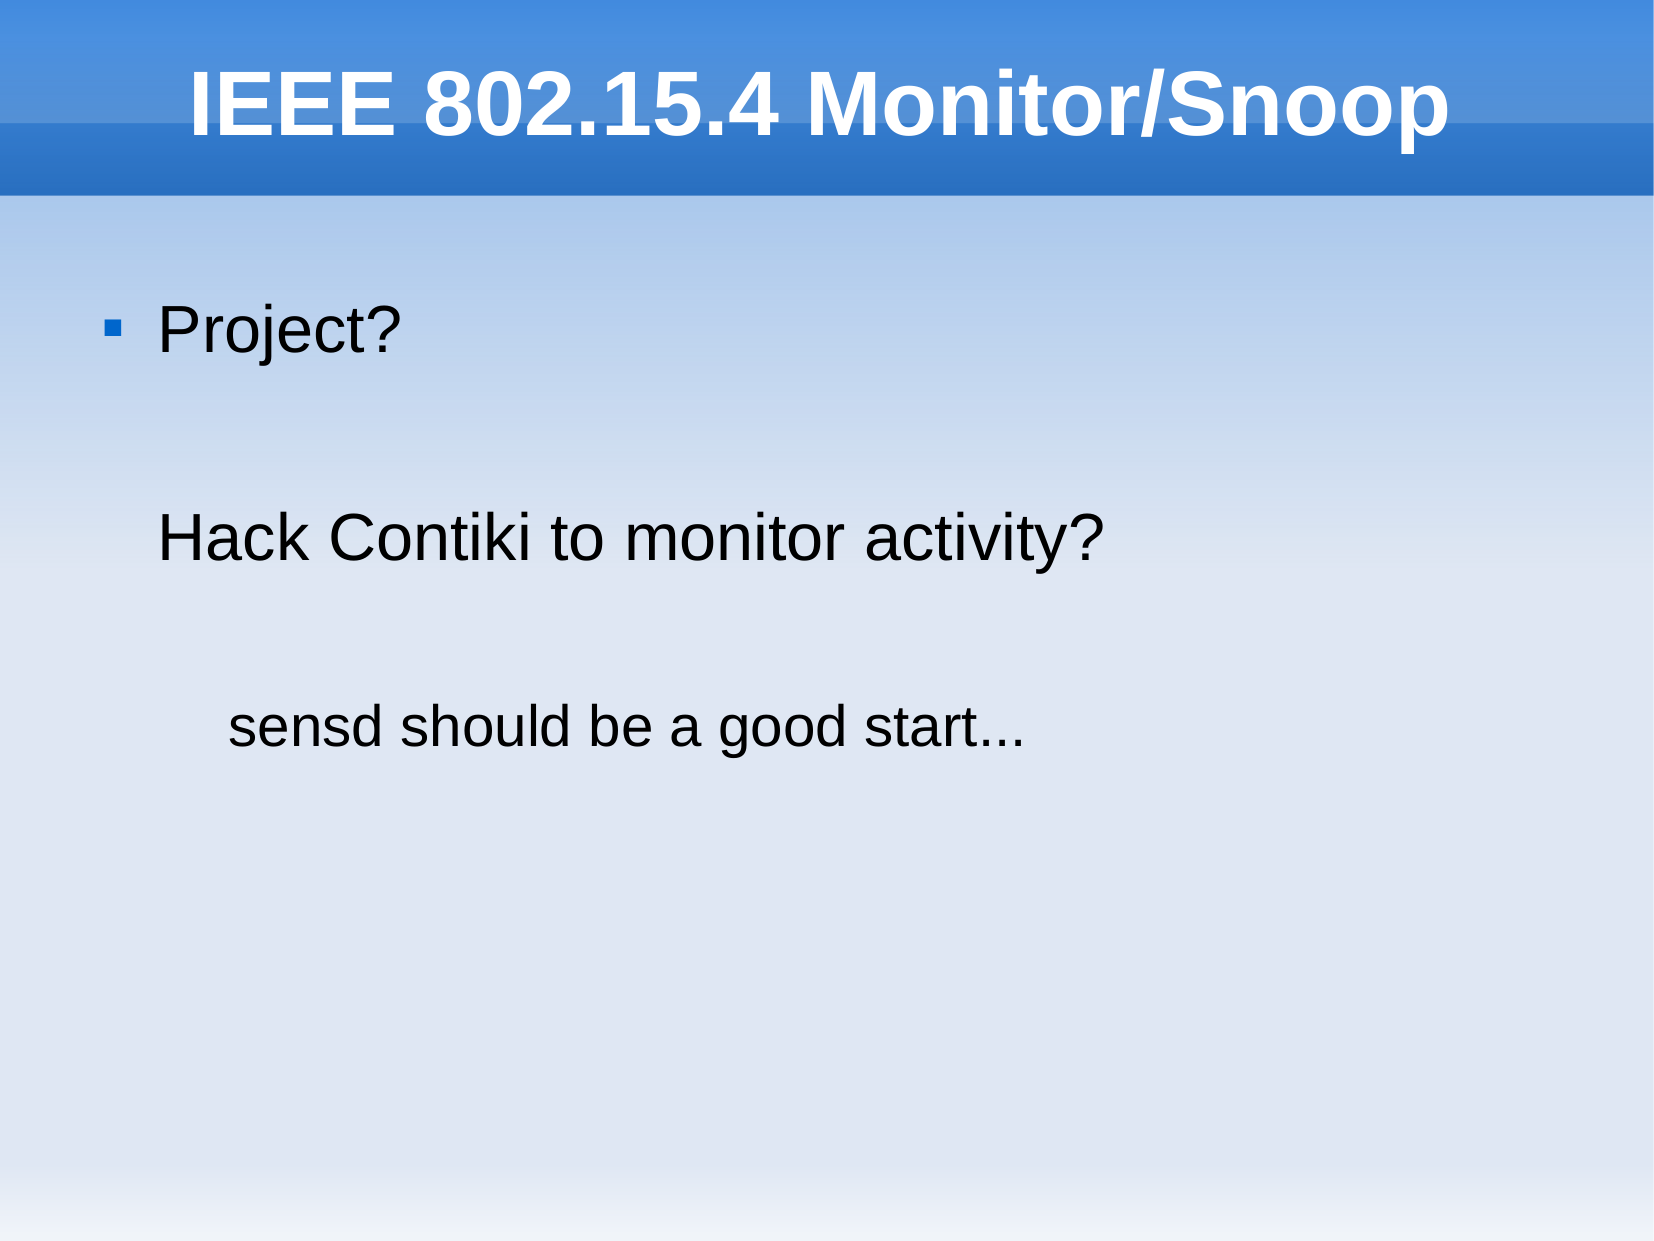

# IEEE 802.15.4 Monitor/Snoop
Project?
Hack Contiki to monitor activity?
sensd should be a good start...